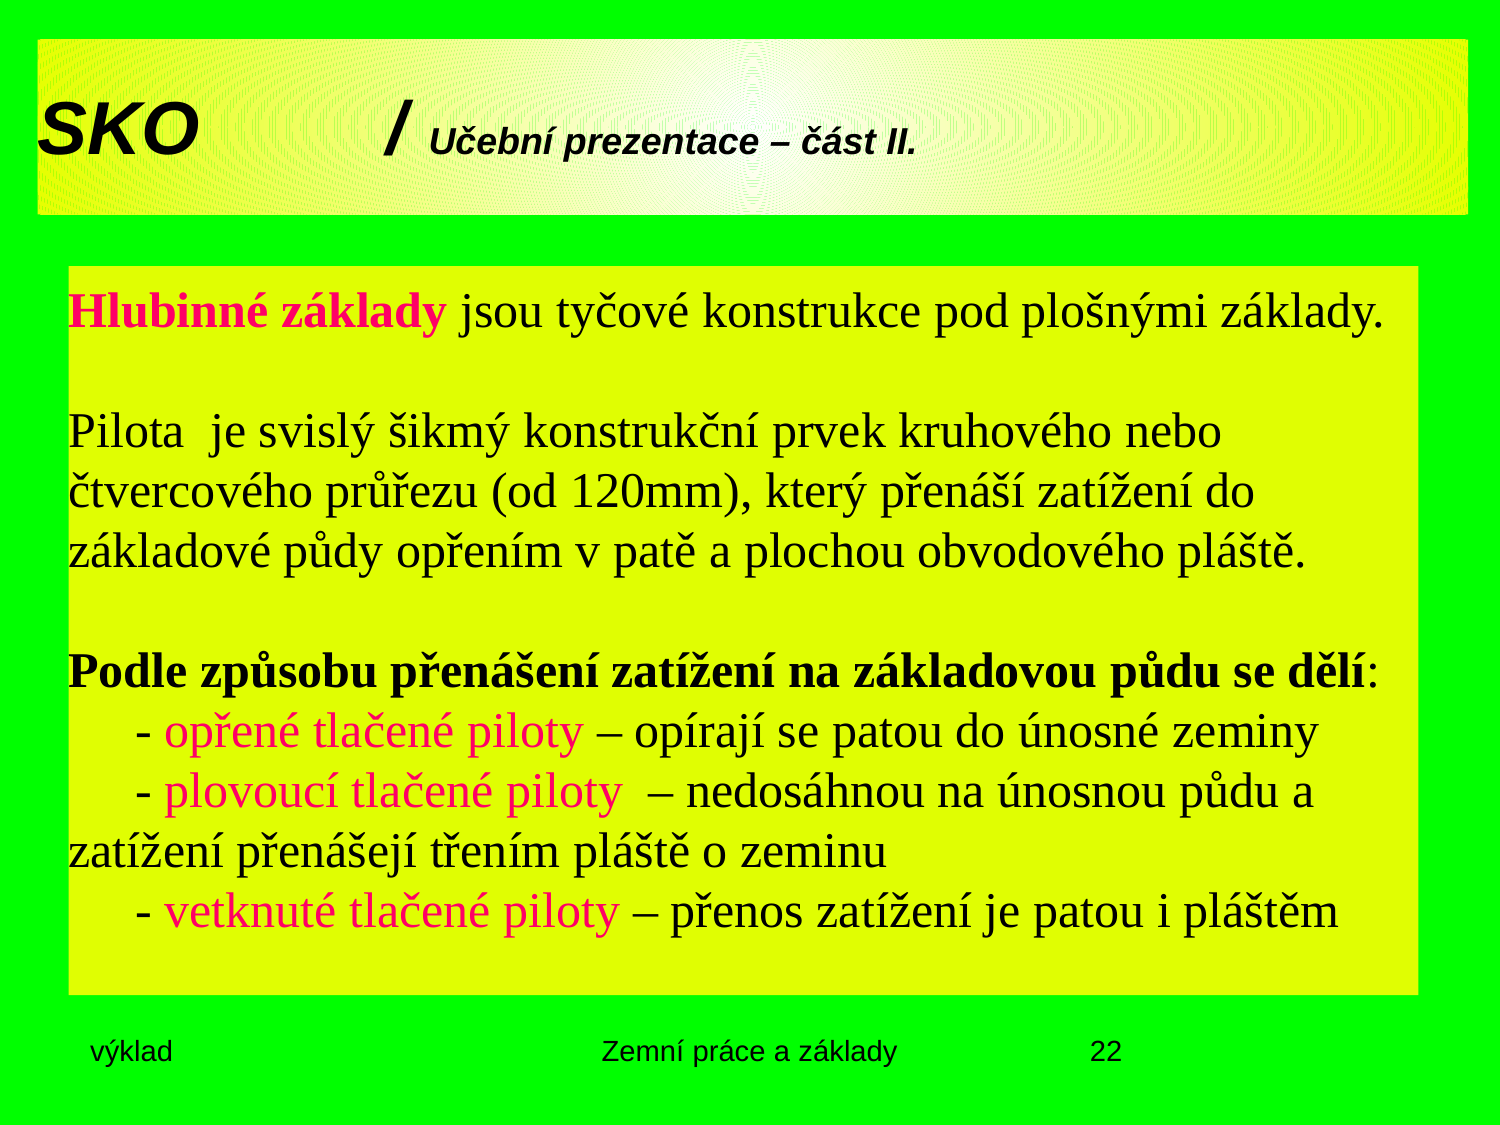

SKO / Učební prezentace – část II.
Hlubinné základy jsou tyčové konstrukce pod plošnými základy.
Pilota je svislý šikmý konstrukční prvek kruhového nebo čtvercového průřezu (od 120mm), který přenáší zatížení do základové půdy opřením v patě a plochou obvodového pláště.
Podle způsobu přenášení zatížení na základovou půdu se dělí:
	- opřené tlačené piloty – opírají se patou do únosné zeminy
	- plovoucí tlačené piloty – nedosáhnou na únosnou půdu a 	zatížení přenášejí třením pláště o zeminu
	- vetknuté tlačené piloty – přenos zatížení je patou i pláštěm
výklad
Zemní práce a základy